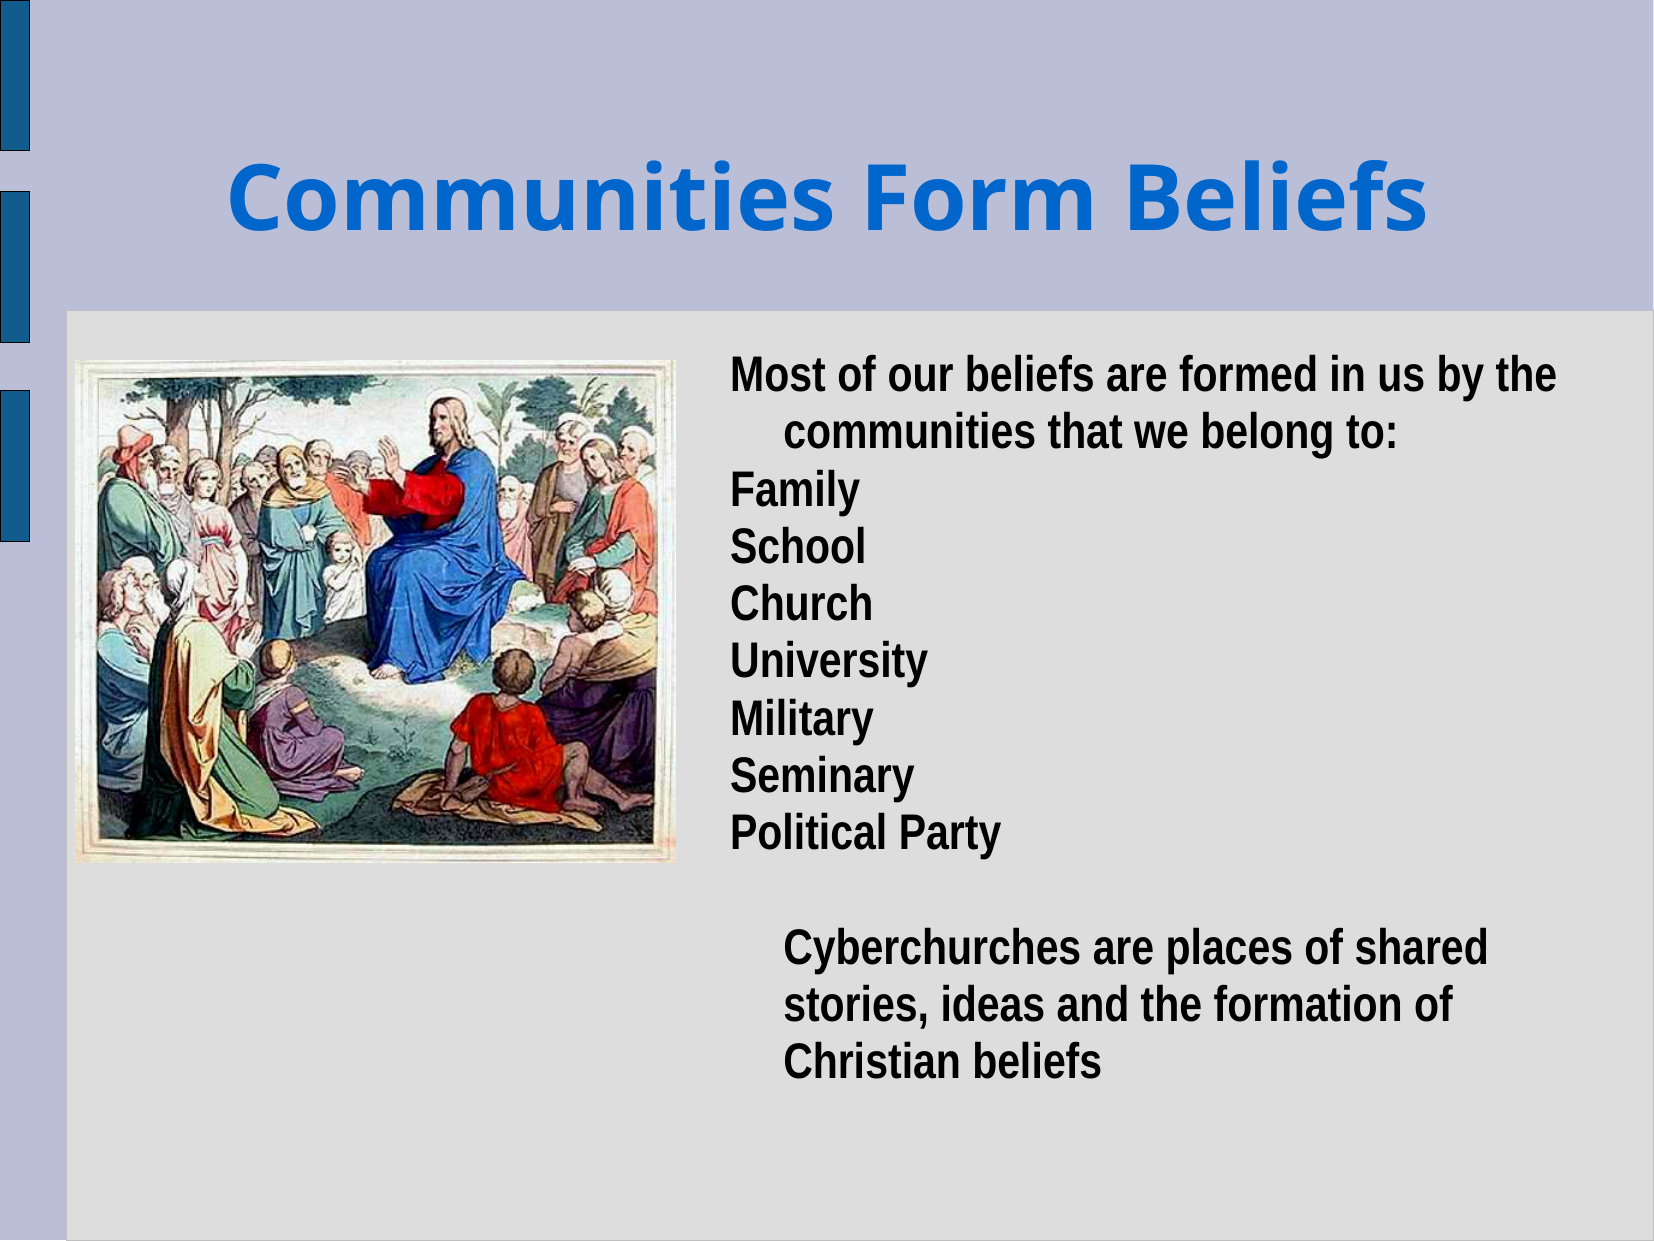

# Communities Form Beliefs
Most of our beliefs are formed in us by the communities that we belong to:
Family
School
Church
University
Military
Seminary
Political Party
Cyberchurches are places of shared stories, ideas and the formation of Christian beliefs